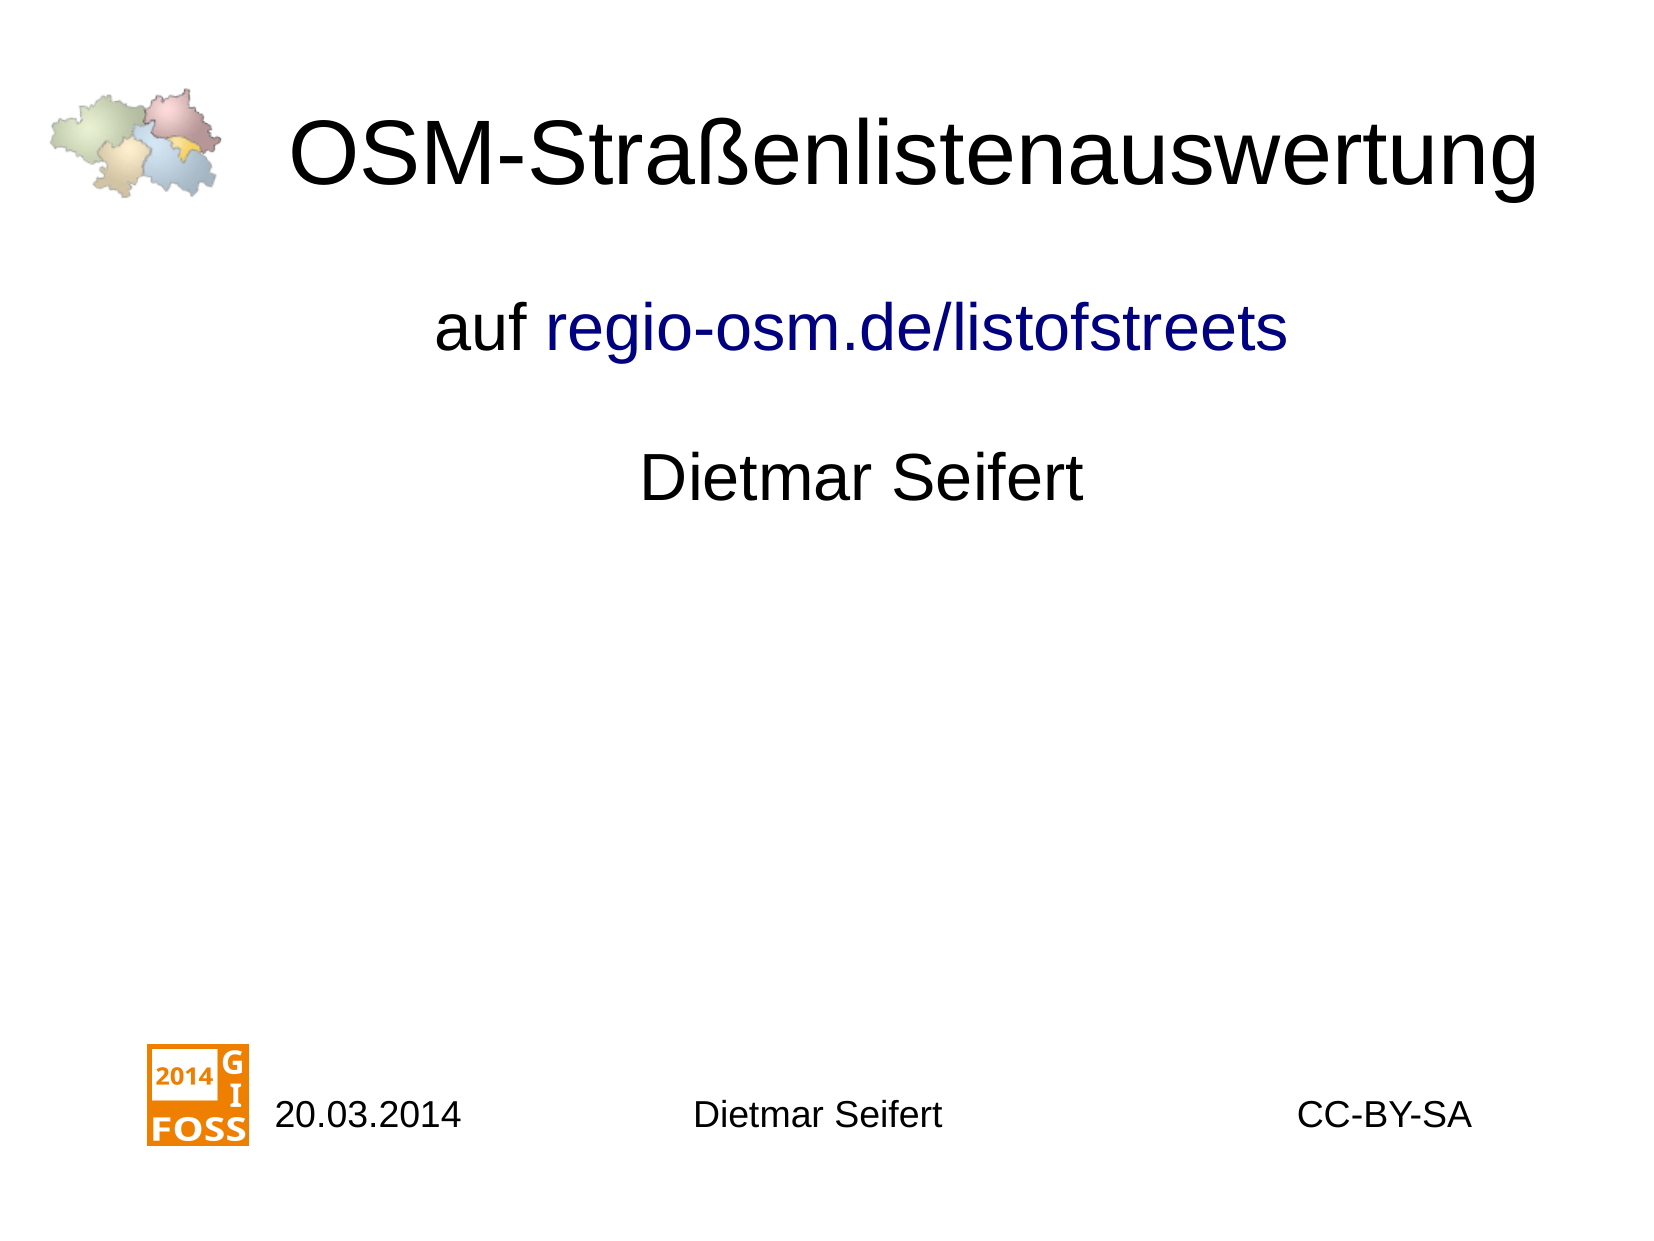

# OSM-Straßenlistenauswertung
auf regio-osm.de/listofstreets
Dietmar Seifert
20.03.2014	Dietmar Seifert	CC-BY-SA